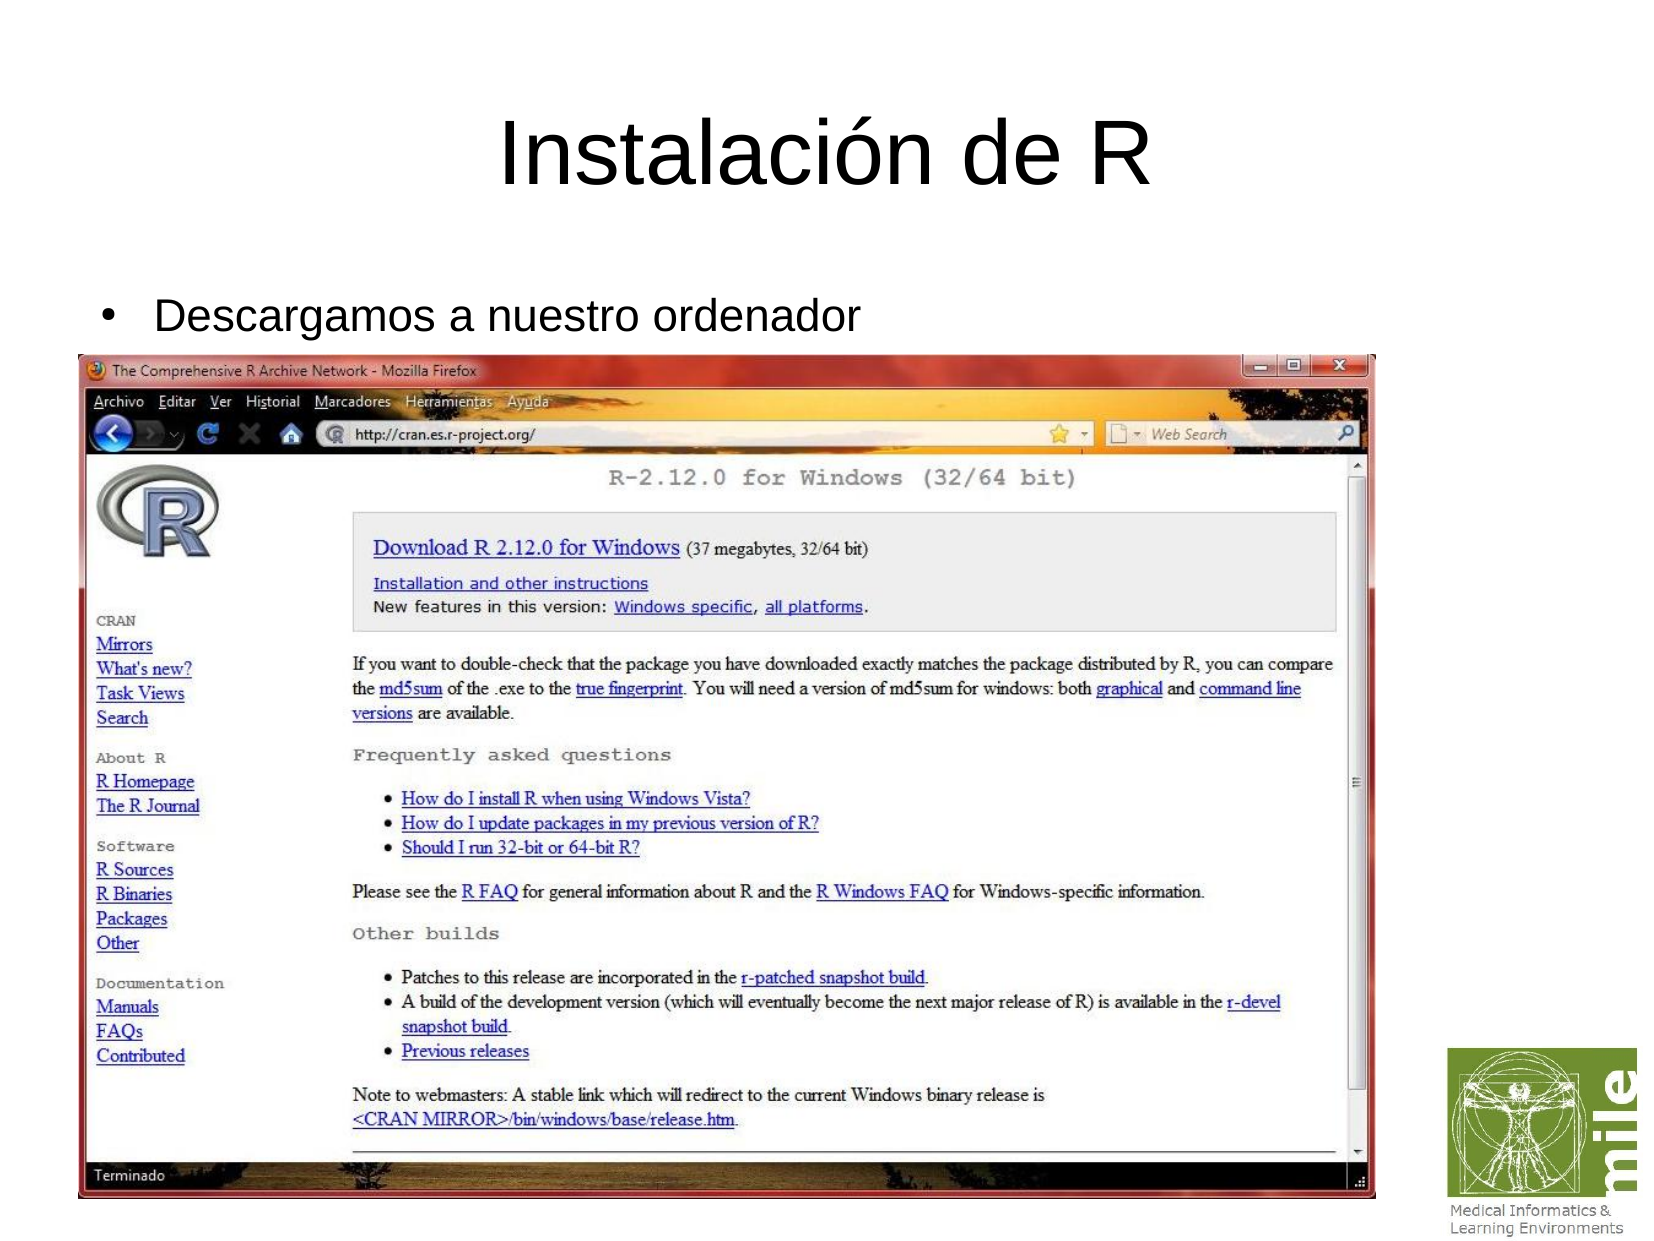

# Instalación de R
Descargamos a nuestro ordenador